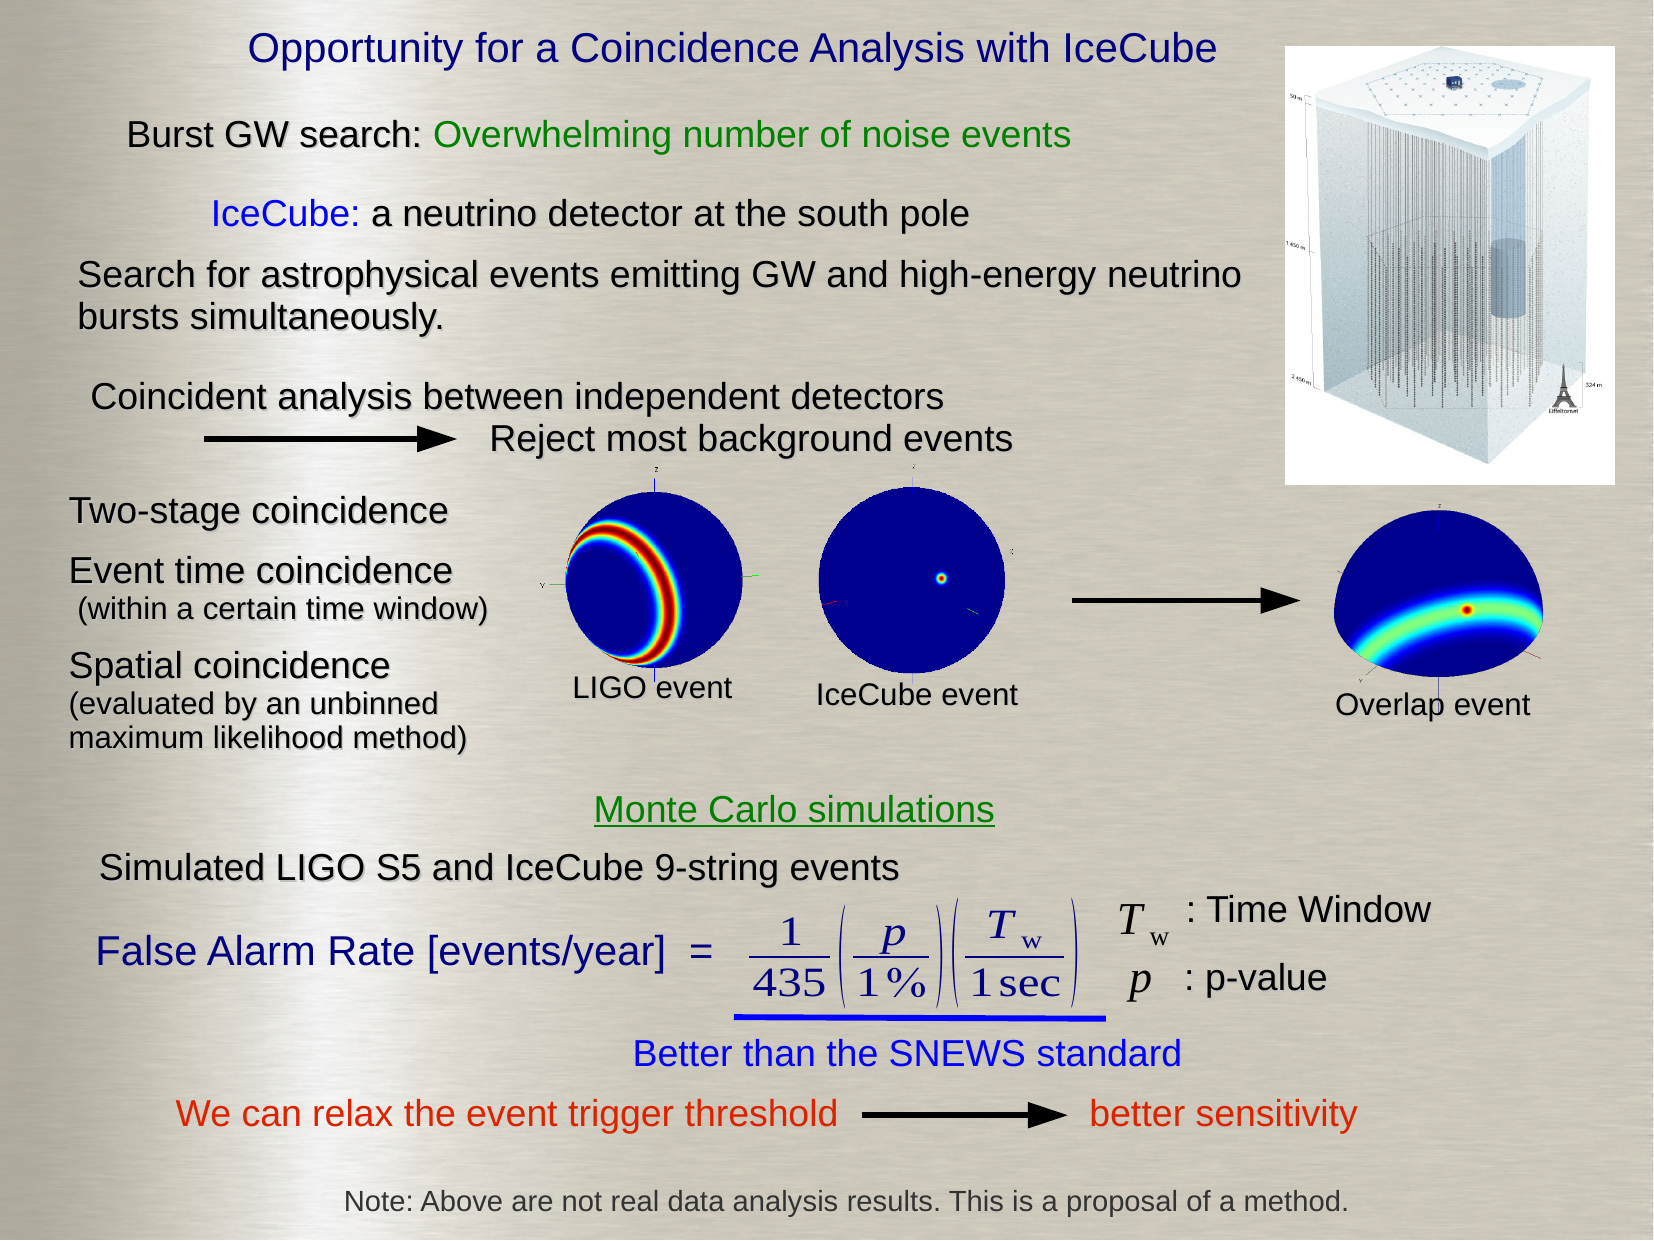

Opportunity for a Coincidence Analysis with IceCube
Burst GW search: Overwhelming number of noise events
IceCube: a neutrino detector at the south pole
Search for astrophysical events emitting GW and high-energy neutrino
bursts simultaneously.
Coincident analysis between independent detectors
 Reject most background events
IceCube event
LIGO event
Two-stage coincidence
Event time coincidence
 (within a certain time window)
Spatial coincidence
(evaluated by an unbinned
maximum likelihood method)
Overlap event
Monte Carlo simulations
Simulated LIGO S5 and IceCube 9-string events
: Time Window
False Alarm Rate [events/year] =
: p-value
Better than the SNEWS standard
We can relax the event trigger threshold better sensitivity
Note: Above are not real data analysis results. This is a proposal of a method.